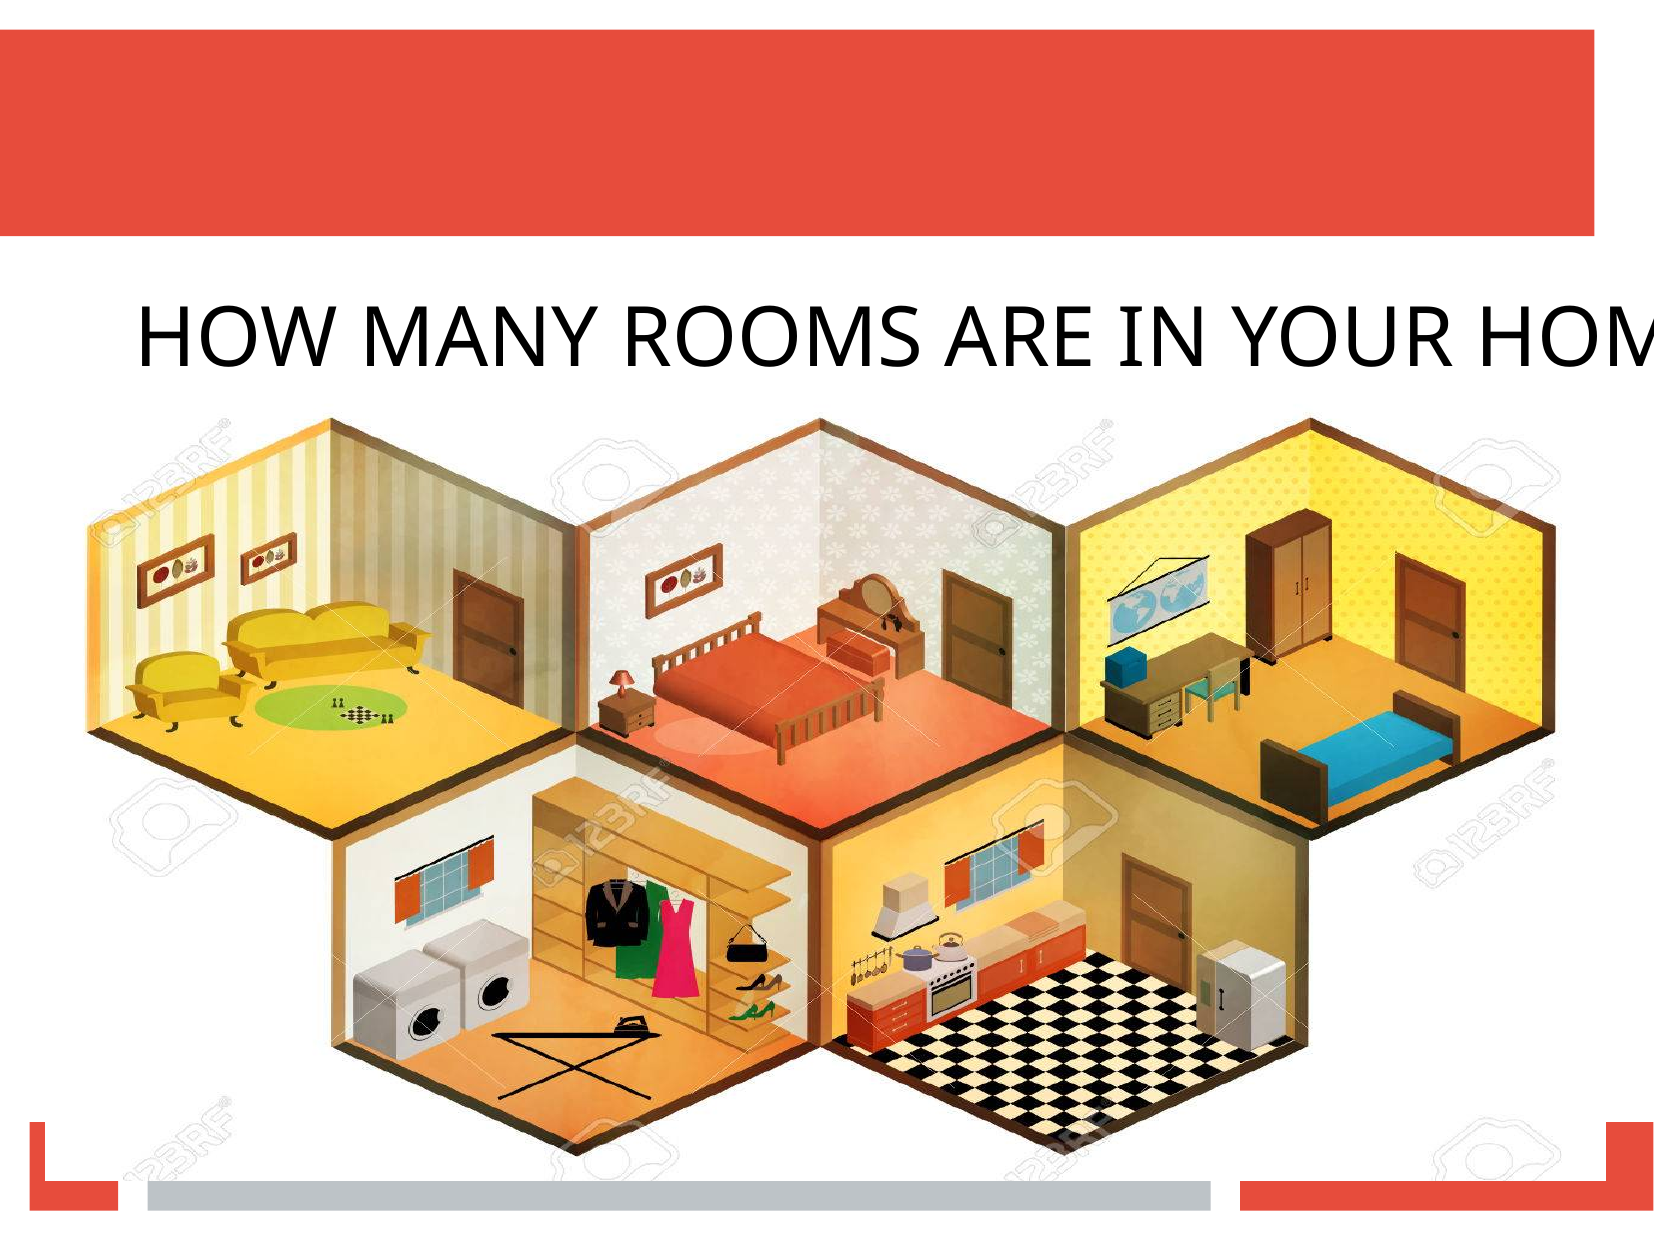

HOW MANY ROOMS ARE IN YOUR HOME ?
7